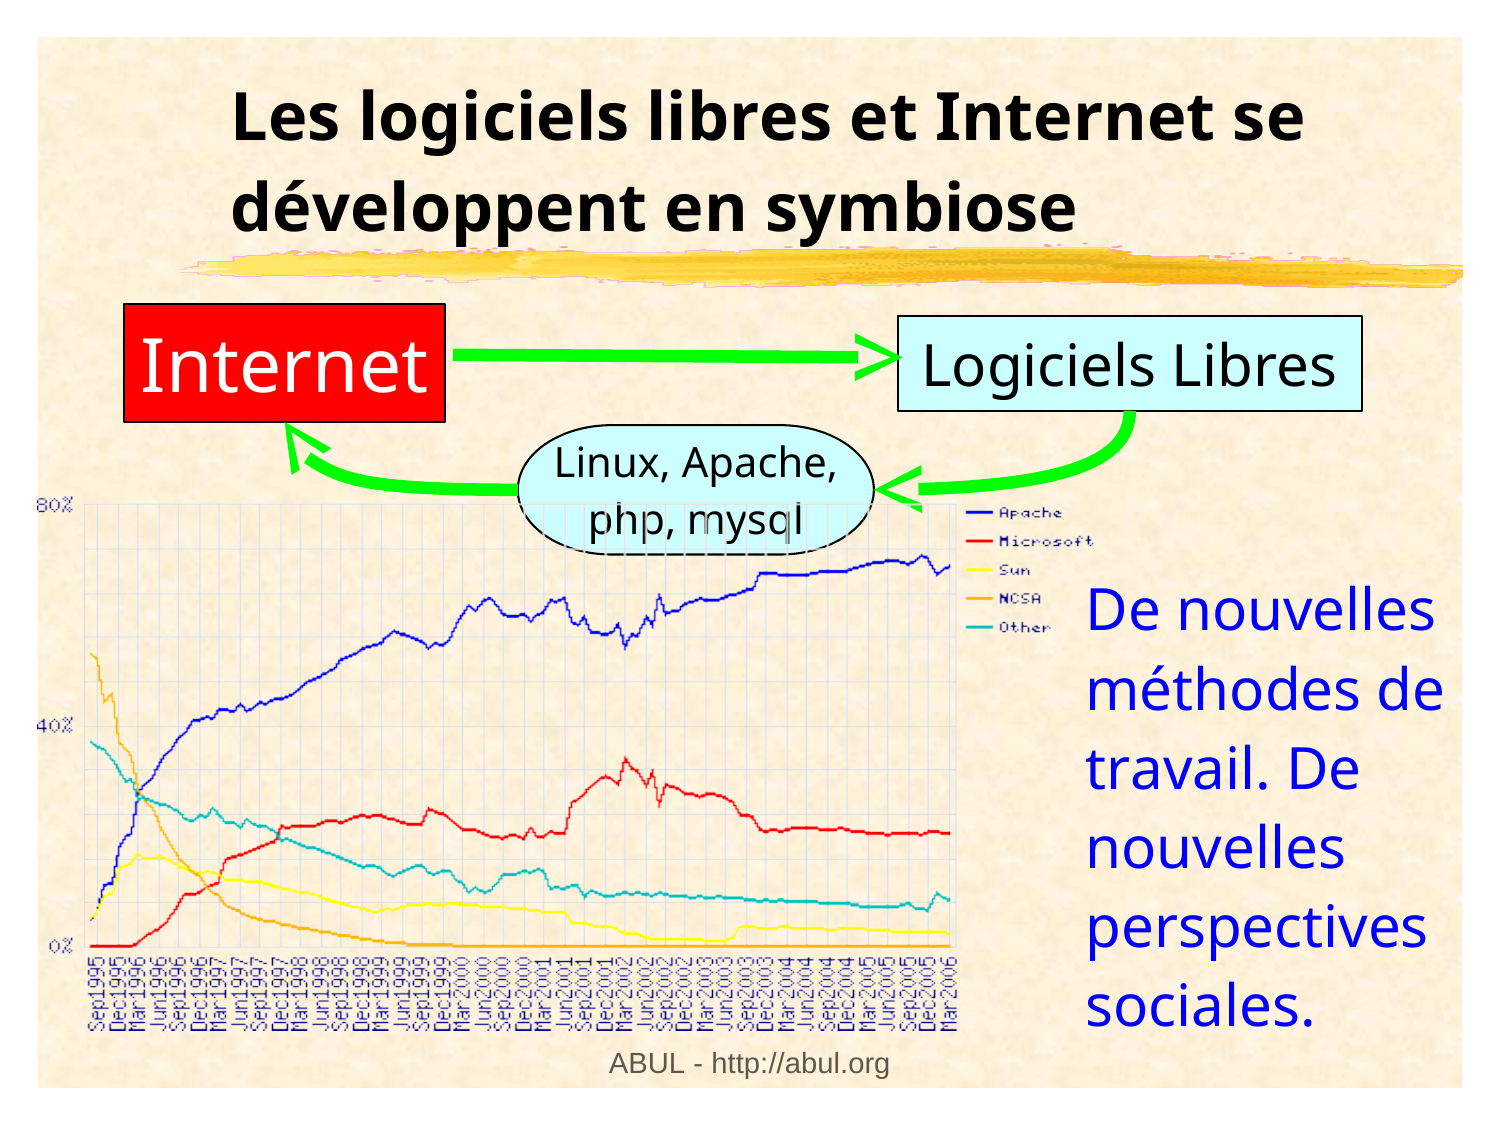

# Les logiciels libres et Internet se développent en symbiose
Internet
Logiciels Libres
Linux, Apache, php, mysql
De nouvelles méthodes de travail. De nouvelles perspectives sociales.